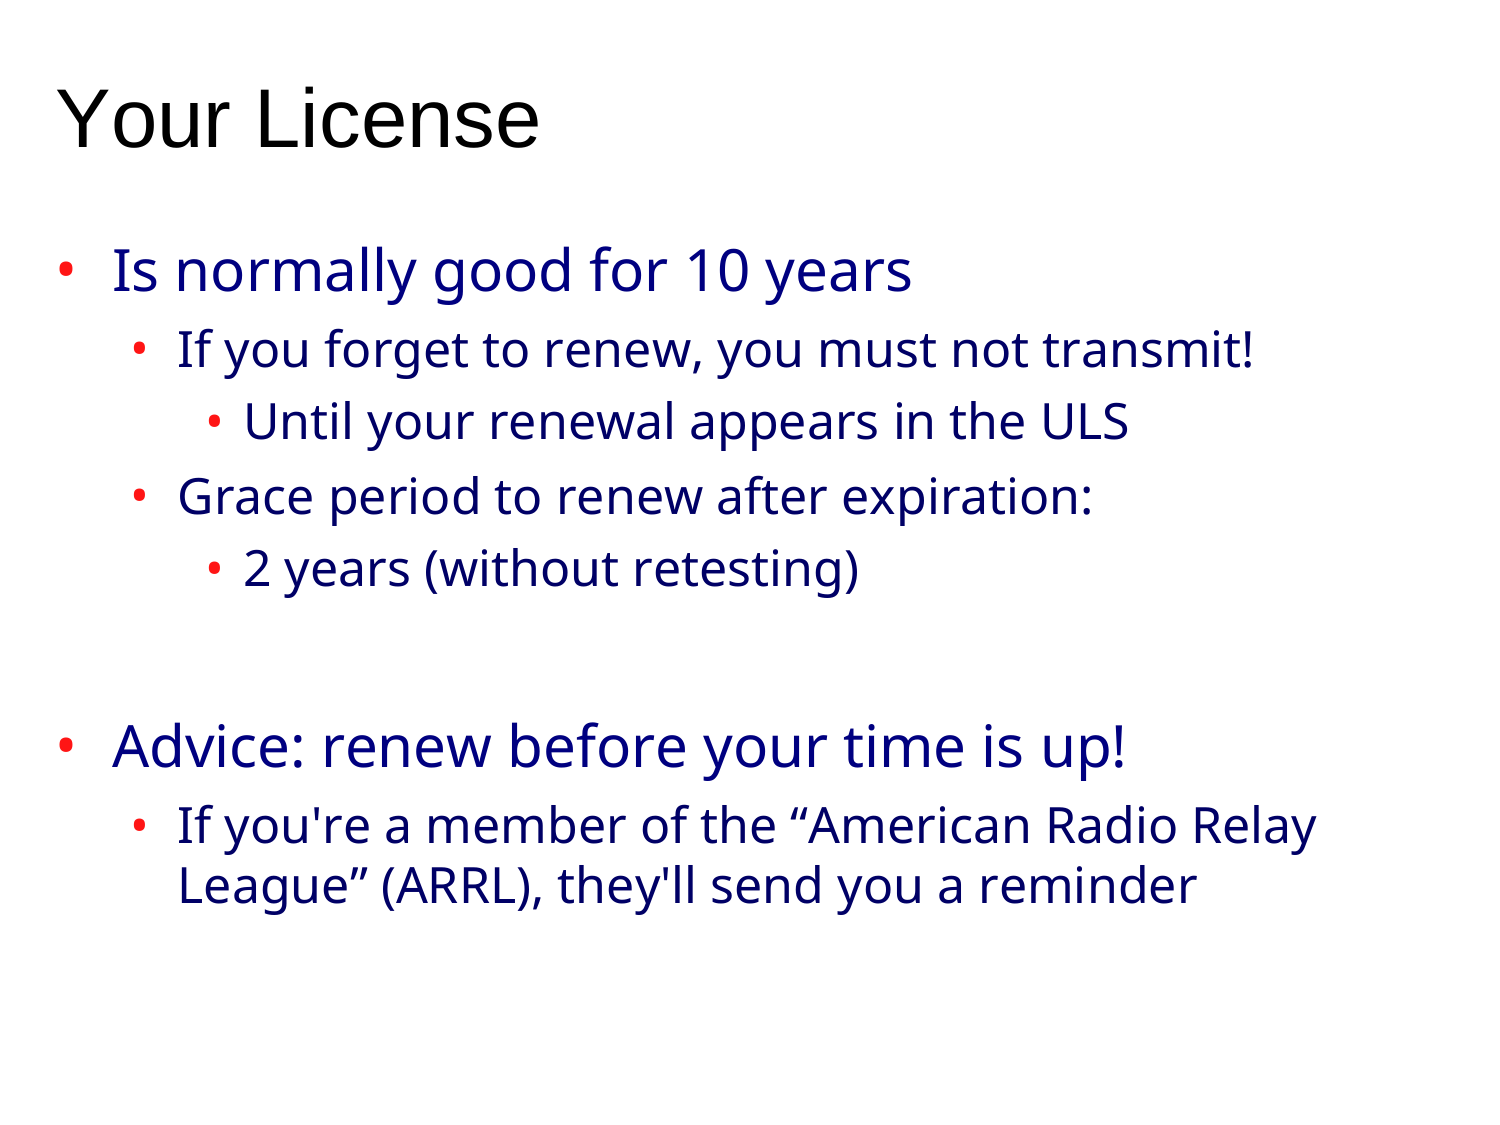

# Your License
Is normally good for 10 years
If you forget to renew, you must not transmit!
Until your renewal appears in the ULS
Grace period to renew after expiration:
2 years (without retesting)
Advice: renew before your time is up!
If you're a member of the “American Radio Relay League” (ARRL), they'll send you a reminder